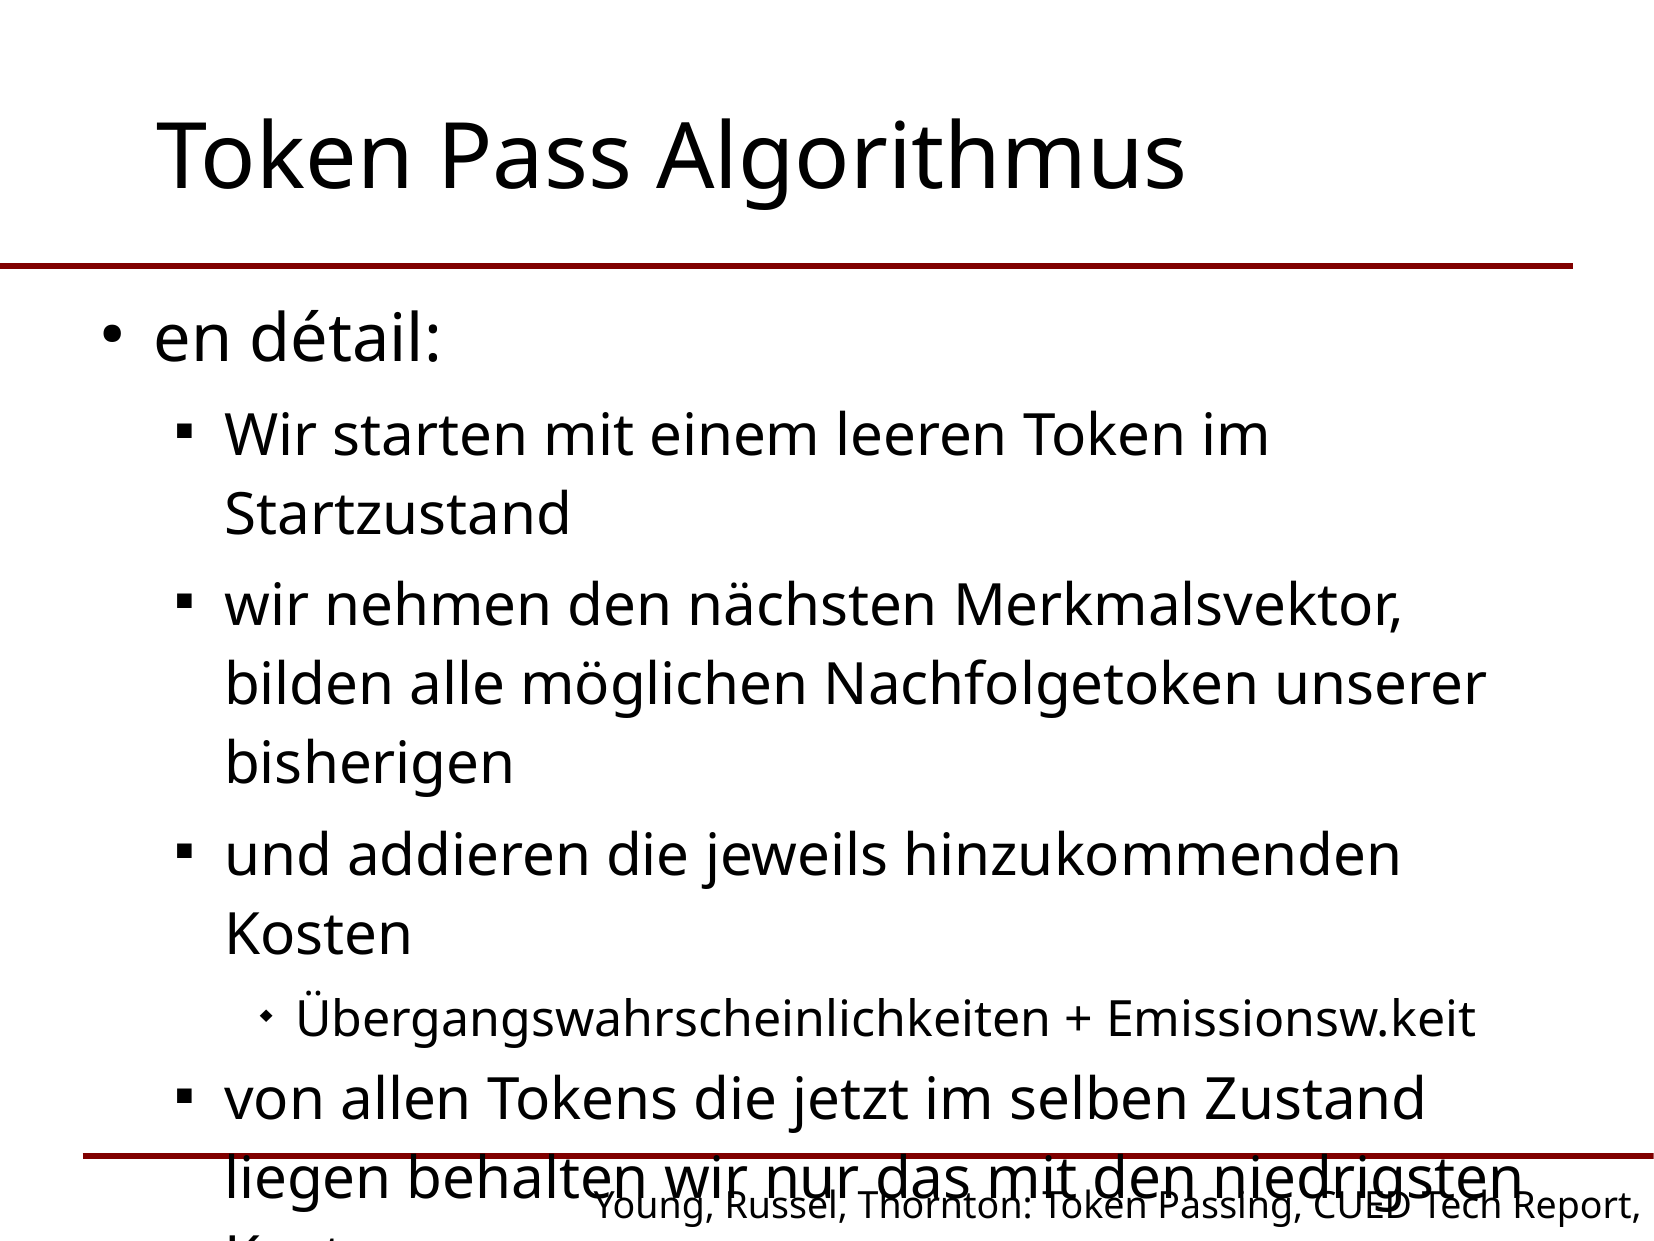

# Token Pass Algorithmus
en détail:
Wir starten mit einem leeren Token im Startzustand
wir nehmen den nächsten Merkmalsvektor,
bilden alle möglichen Nachfolgetoken unserer bisherigen
und addieren die jeweils hinzukommenden Kosten
Übergangswahrscheinlichkeiten + Emissionsw.keit
von allen Tokens die jetzt im selben Zustand liegen behalten wir nur das mit den niedrigsten Kosten
Prinzip der dynamischen Programmierung: Der beste Pfad hierher ist das einzig relevante für den global besten Pfad
Young, Russel, Thornton: Token Passing, CUED Tech Report, 1989.